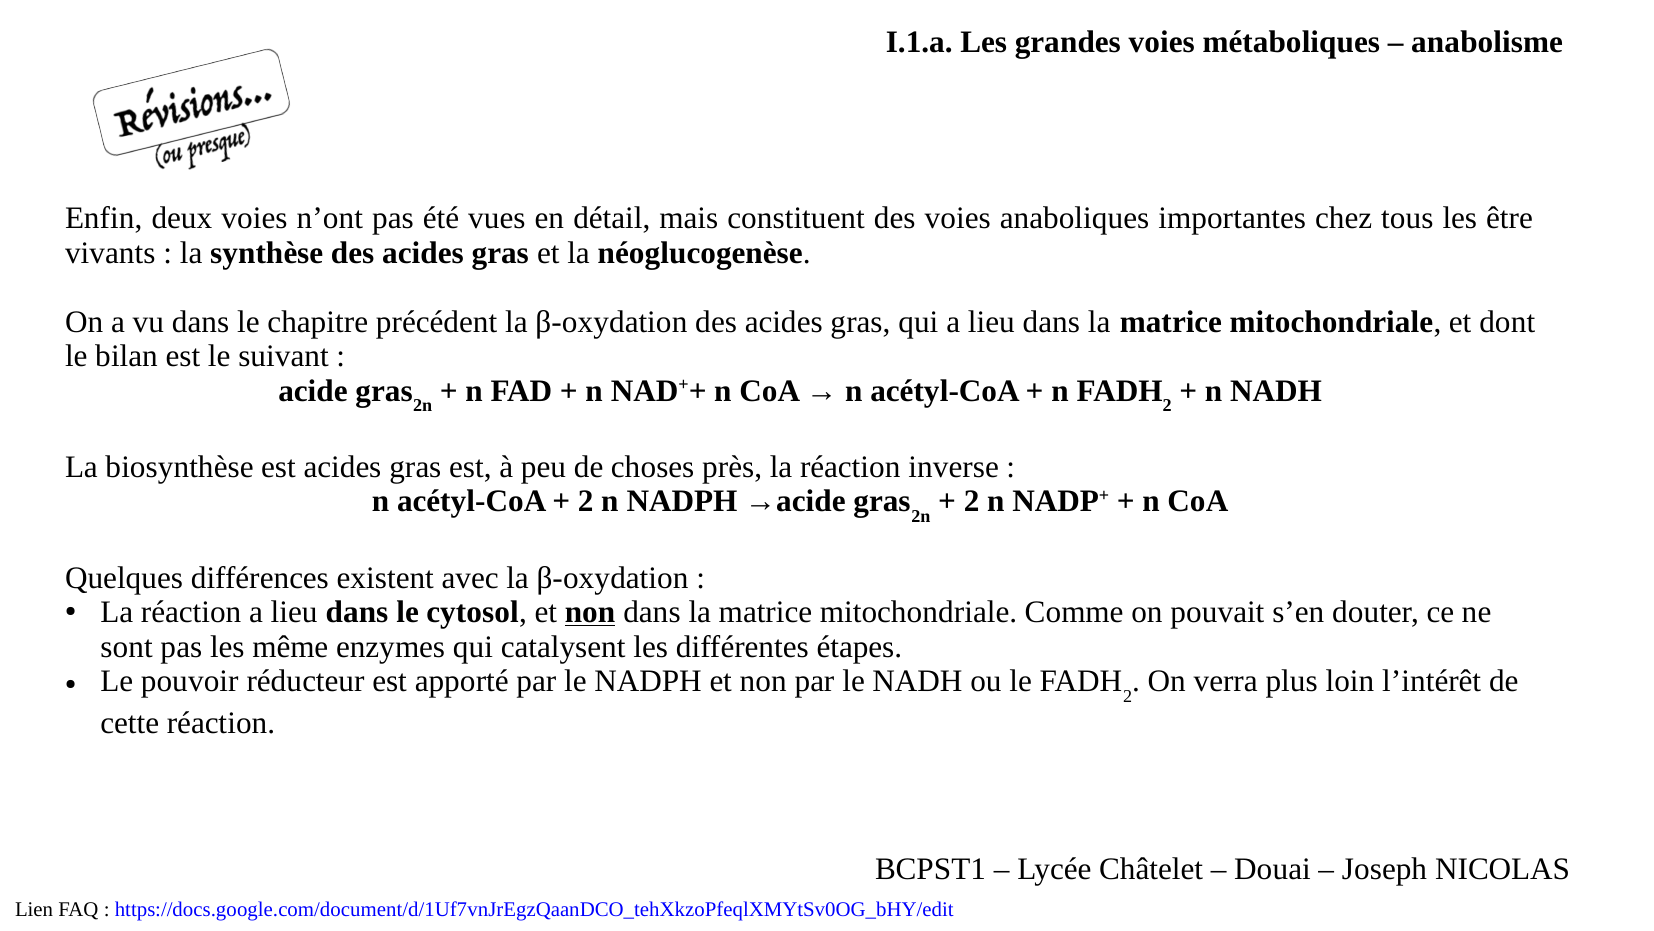

I.1.a. Les grandes voies métaboliques – anabolisme
Enfin, deux voies n’ont pas été vues en détail, mais constituent des voies anaboliques importantes chez tous les être vivants : la synthèse des acides gras et la néoglucogenèse.
On a vu dans le chapitre précédent la β-oxydation des acides gras, qui a lieu dans la matrice mitochondriale, et dont le bilan est le suivant :
acide gras2n + n FAD + n NAD++ n CoA → n acétyl-CoA + n FADH2 + n NADH
La biosynthèse est acides gras est, à peu de choses près, la réaction inverse :
n acétyl-CoA + 2 n NADPH →acide gras2n + 2 n NADP+ + n CoA
Quelques différences existent avec la β-oxydation :
La réaction a lieu dans le cytosol, et non dans la matrice mitochondriale. Comme on pouvait s’en douter, ce ne sont pas les même enzymes qui catalysent les différentes étapes.
Le pouvoir réducteur est apporté par le NADPH et non par le NADH ou le FADH2. On verra plus loin l’intérêt de cette réaction.
BCPST1 – Lycée Châtelet – Douai – Joseph NICOLAS
Lien FAQ : https://docs.google.com/document/d/1Uf7vnJrEgzQaanDCO_tehXkzoPfeqlXMYtSv0OG_bHY/edit